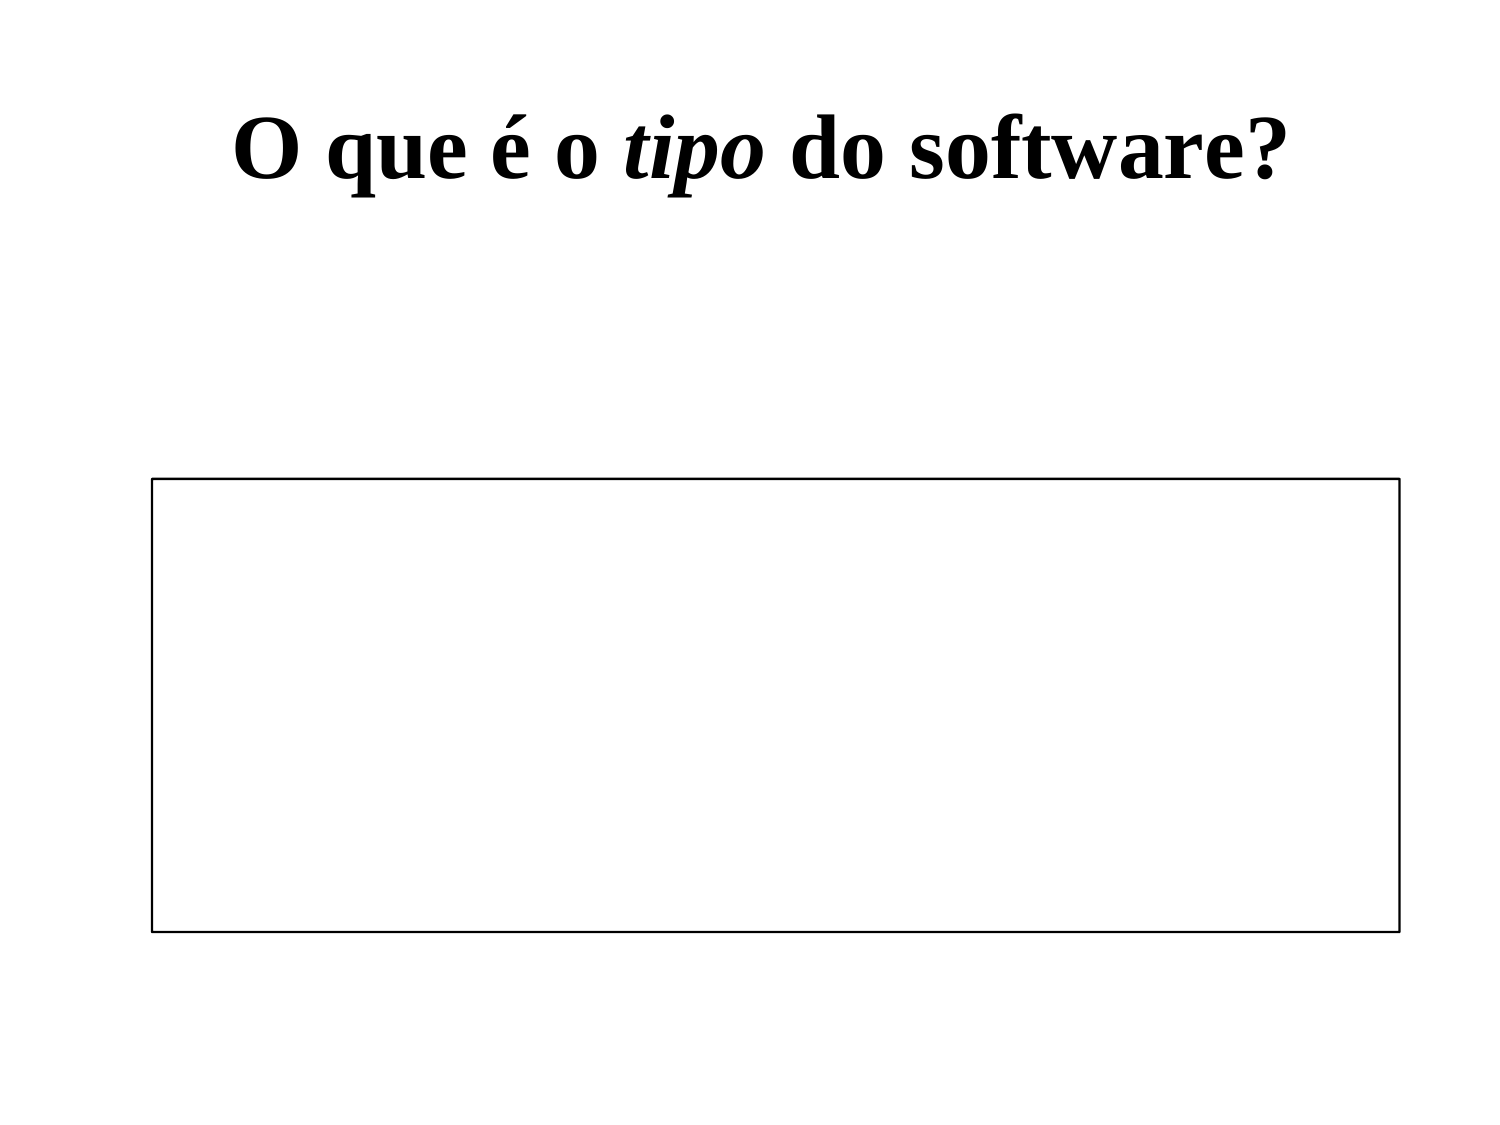

# O que é o tipo do software?
 De cunho comunicacional e computacional
 Derivada da lógica e sintaxe do código fonte